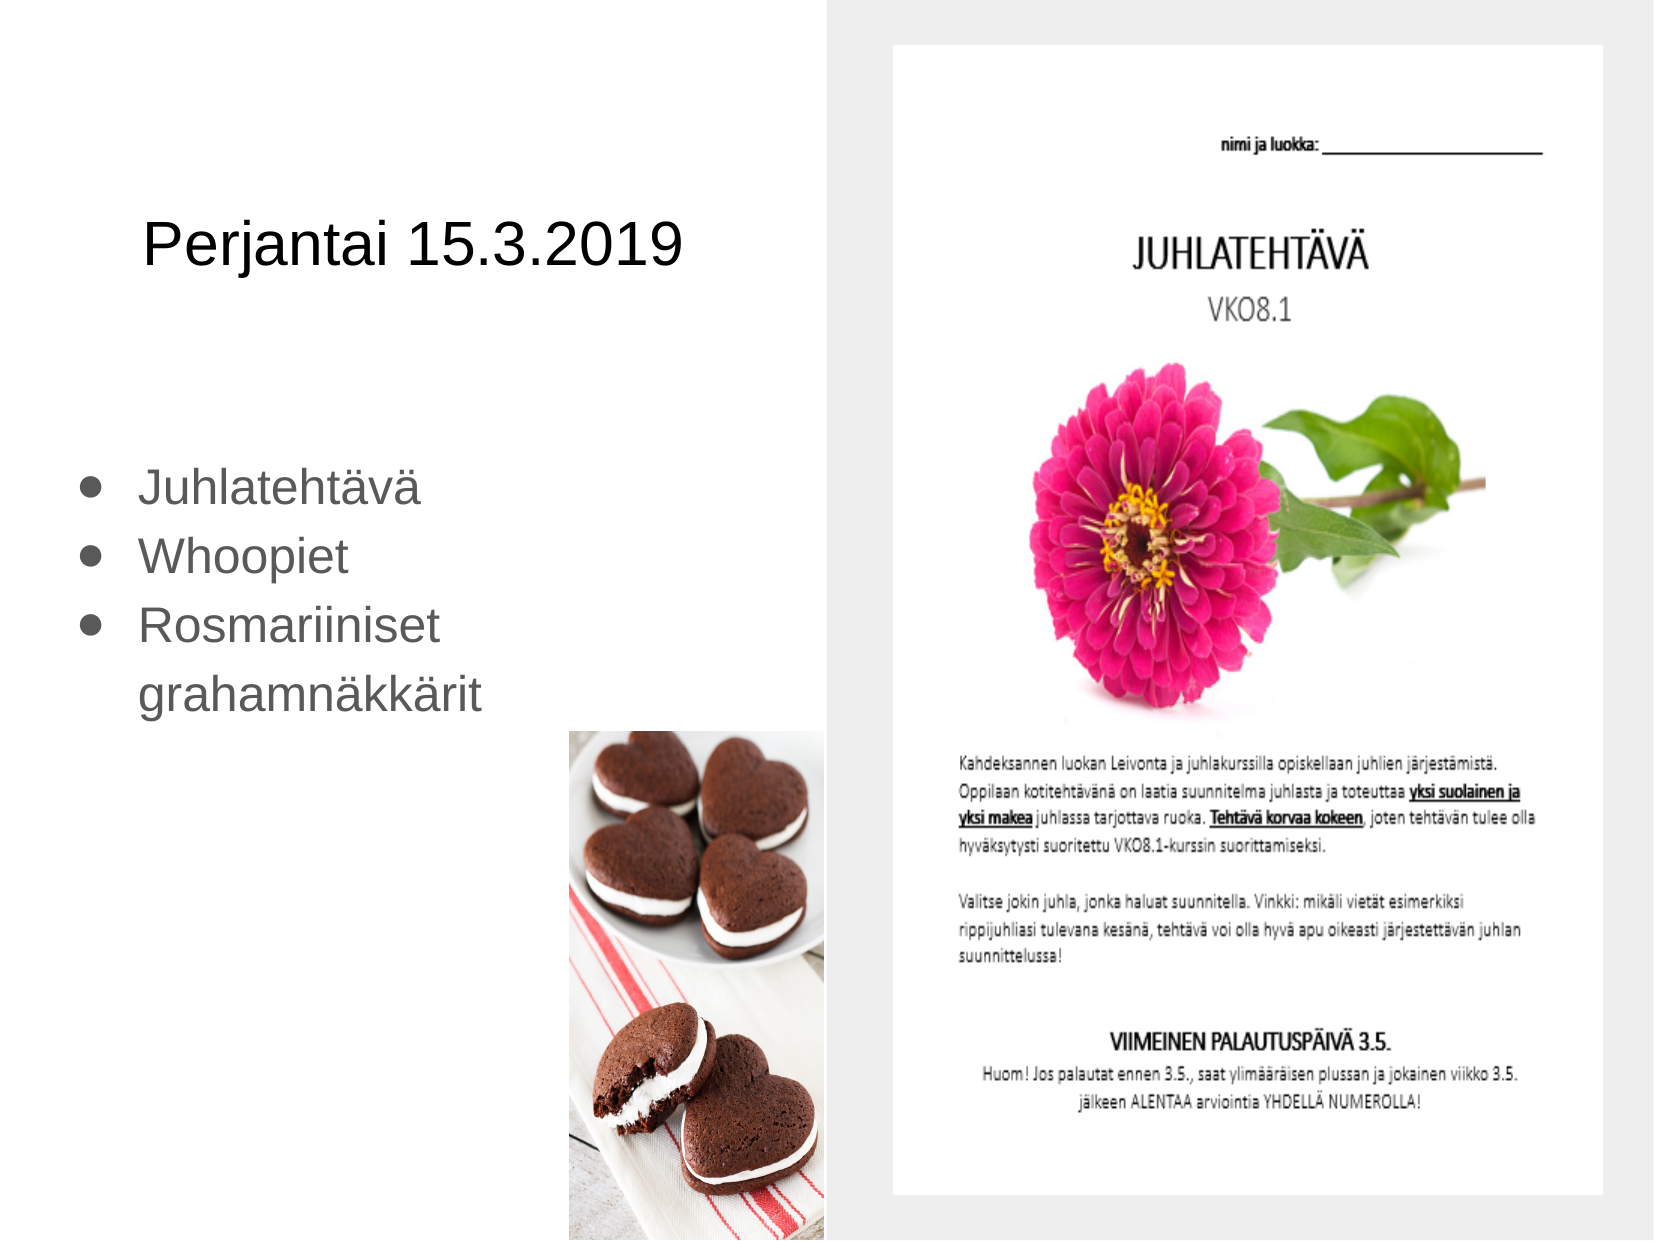

# Perjantai 15.3.2019
Juhlatehtävä
Whoopiet
Rosmariiniset grahamnäkkärit